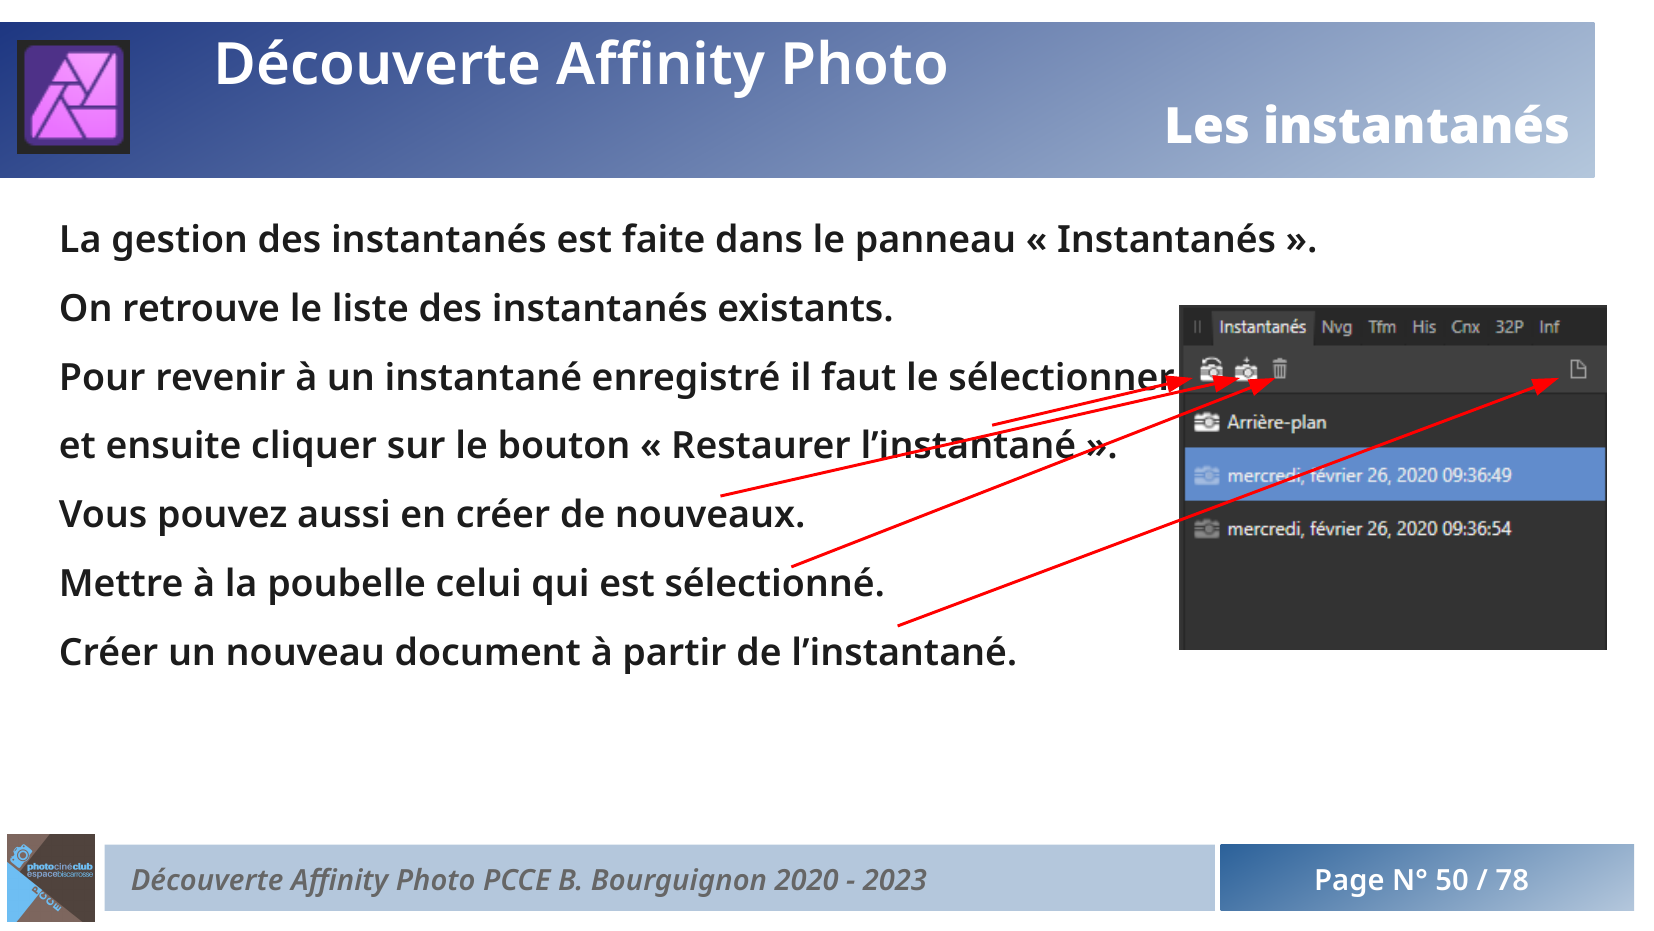

# Les instantanés
La gestion des instantanés est faite dans le panneau « Instantanés ».
On retrouve le liste des instantanés existants.
Pour revenir à un instantané enregistré il faut le sélectionner
et ensuite cliquer sur le bouton « Restaurer l’instantané ».
Vous pouvez aussi en créer de nouveaux.
Mettre à la poubelle celui qui est sélectionné.
Créer un nouveau document à partir de l’instantané.